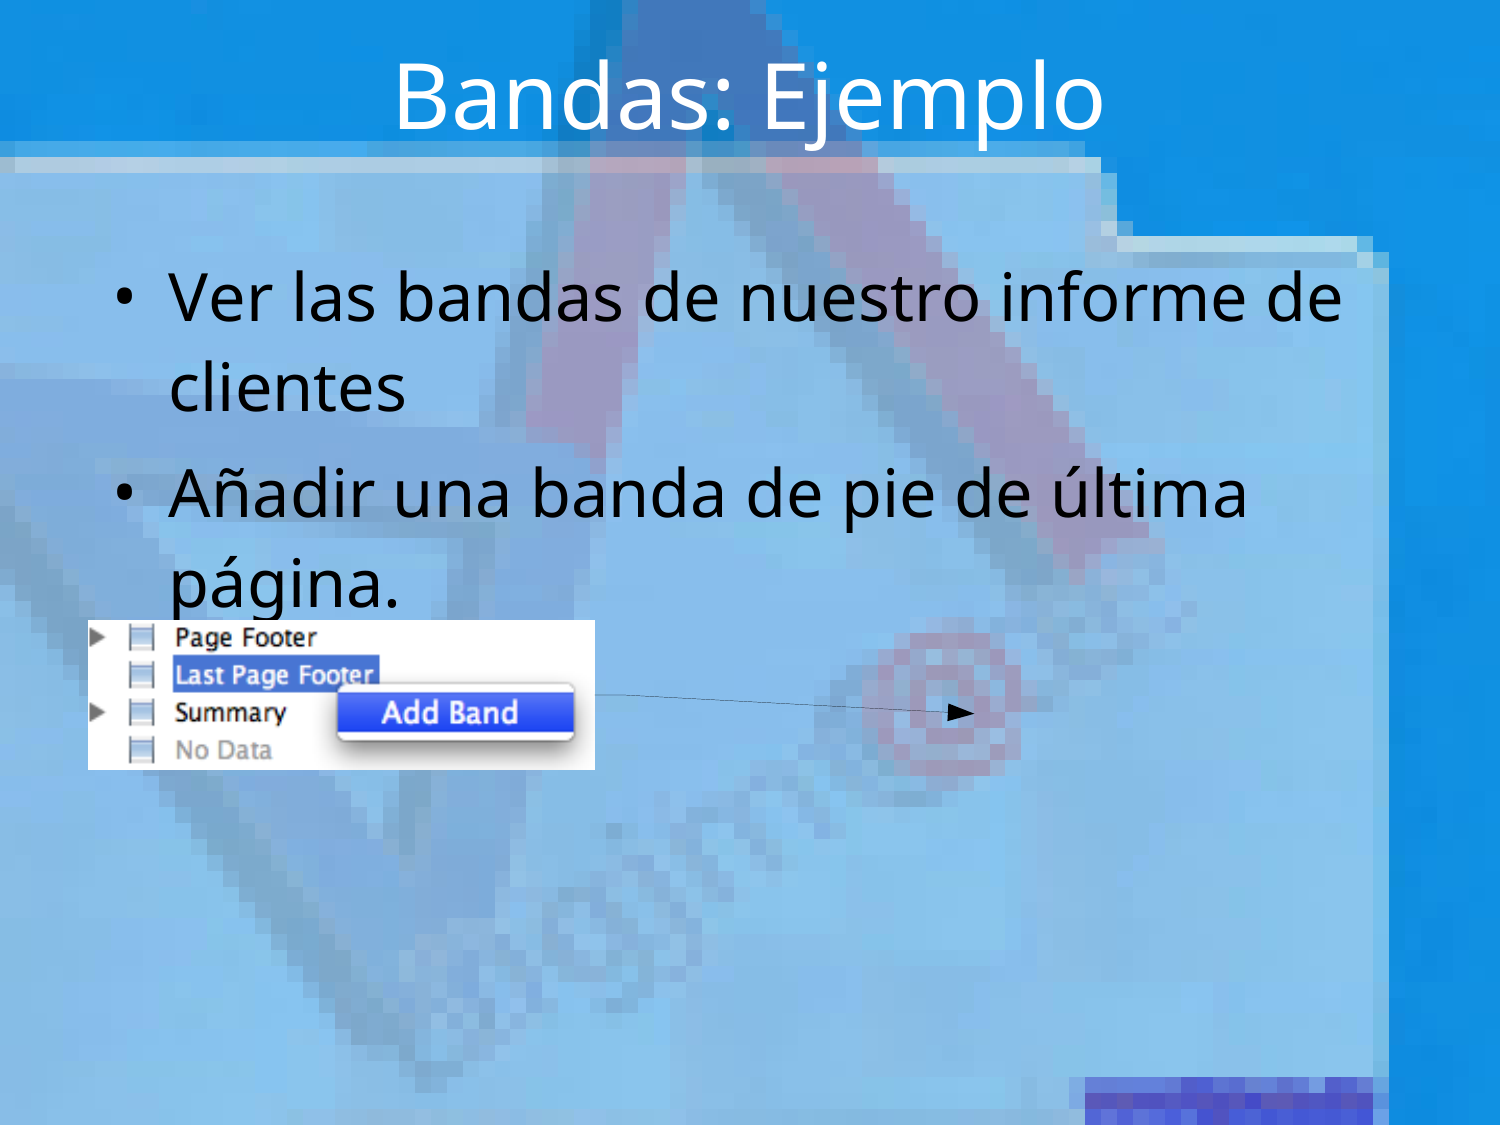

# Bandas: Ejemplo
Ver las bandas de nuestro informe de clientes
Añadir una banda de pie de última página.